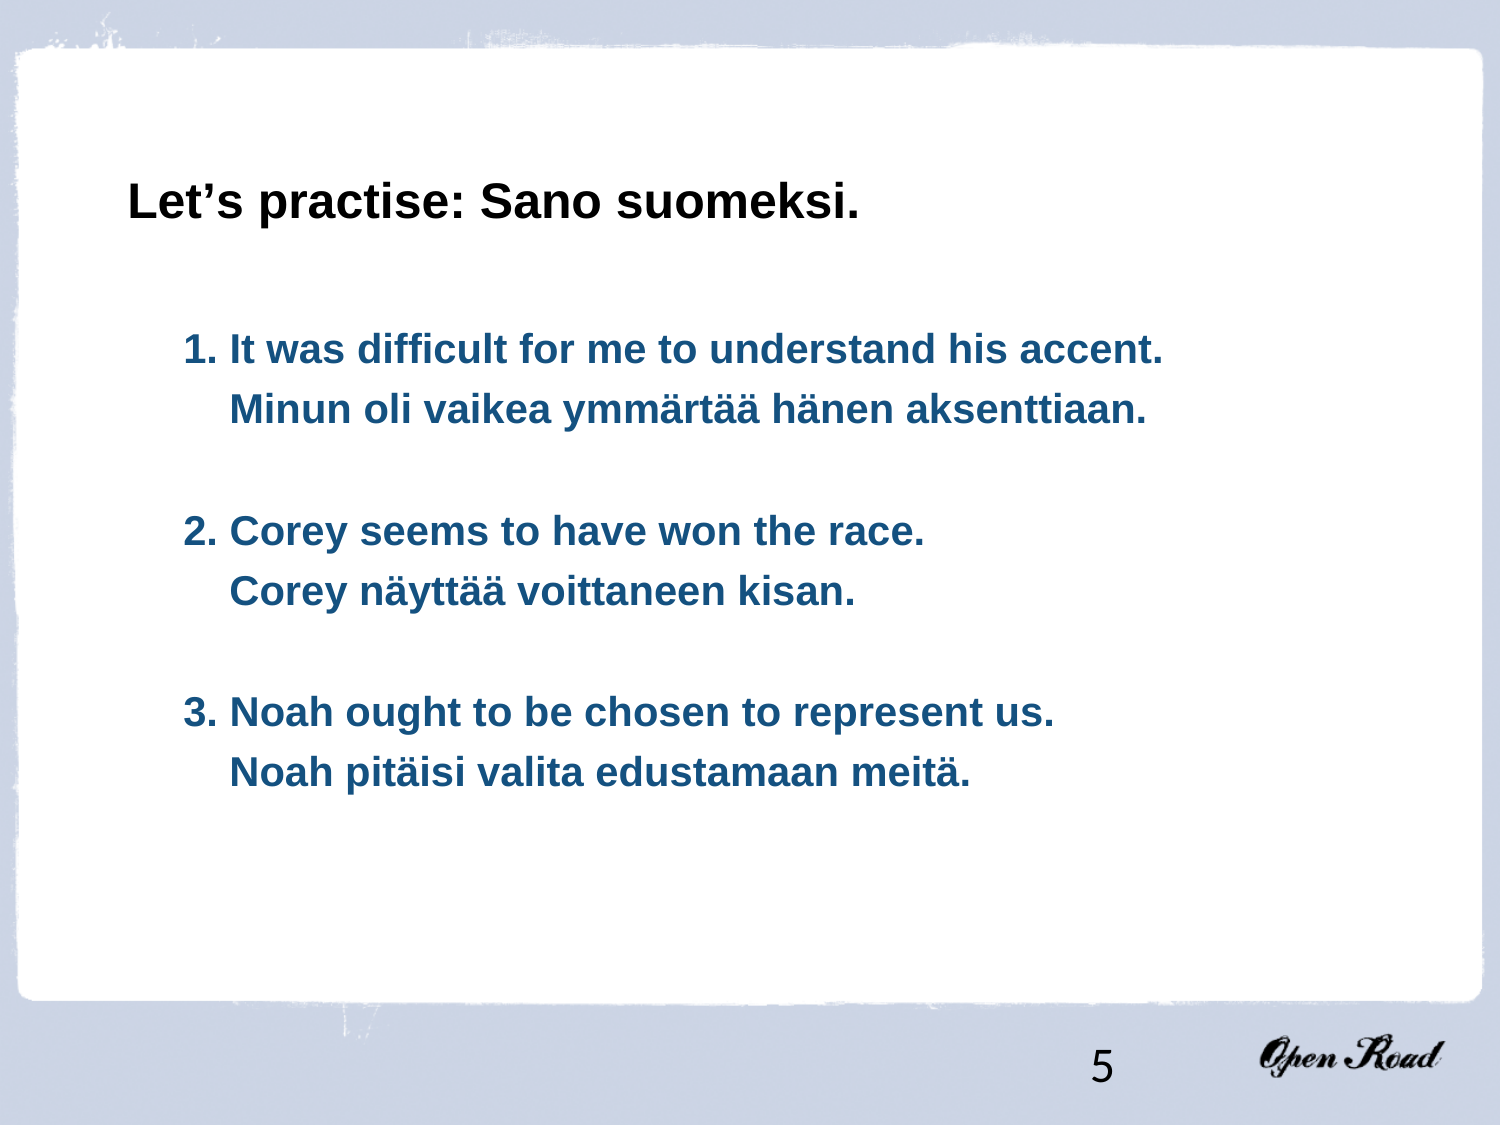

# Let’s practise: Sano suomeksi.
1. It was difficult for me to understand his accent.
 Minun oli vaikea ymmärtää hänen aksenttiaan.
2. Corey seems to have won the race.
 Corey näyttää voittaneen kisan.
3. Noah ought to be chosen to represent us.
 Noah pitäisi valita edustamaan meitä.
4